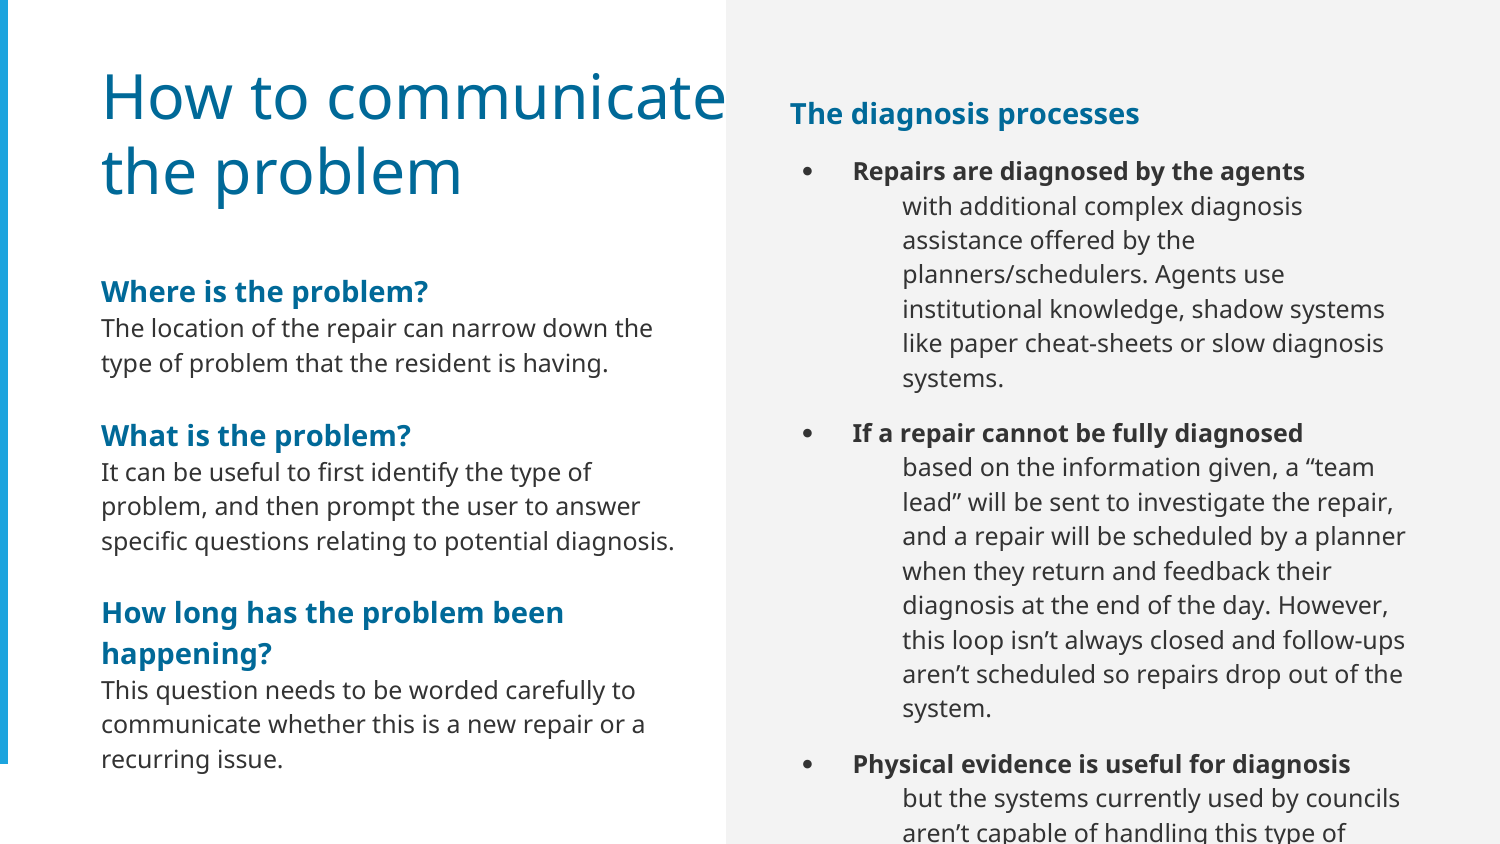

How to communicate the problem
The diagnosis processes
Repairs are diagnosed by the agents
with additional complex diagnosis assistance offered by the planners/schedulers. Agents use institutional knowledge, shadow systems like paper cheat-sheets or slow diagnosis systems.
If a repair cannot be fully diagnosed
based on the information given, a “team lead” will be sent to investigate the repair, and a repair will be scheduled by a planner when they return and feedback their diagnosis at the end of the day. However, this loop isn’t always closed and follow-ups aren’t scheduled so repairs drop out of the system.
Physical evidence is useful for diagnosis
but the systems currently used by councils aren’t capable of handling this type of information. The images or videos sent also can’t be forwarded to the operatives.
Where is the problem?
The location of the repair can narrow down the type of problem that the resident is having.
What is the problem?
It can be useful to first identify the type of problem, and then prompt the user to answer specific questions relating to potential diagnosis.
How long has the problem been happening?
This question needs to be worded carefully to communicate whether this is a new repair or a recurring issue.